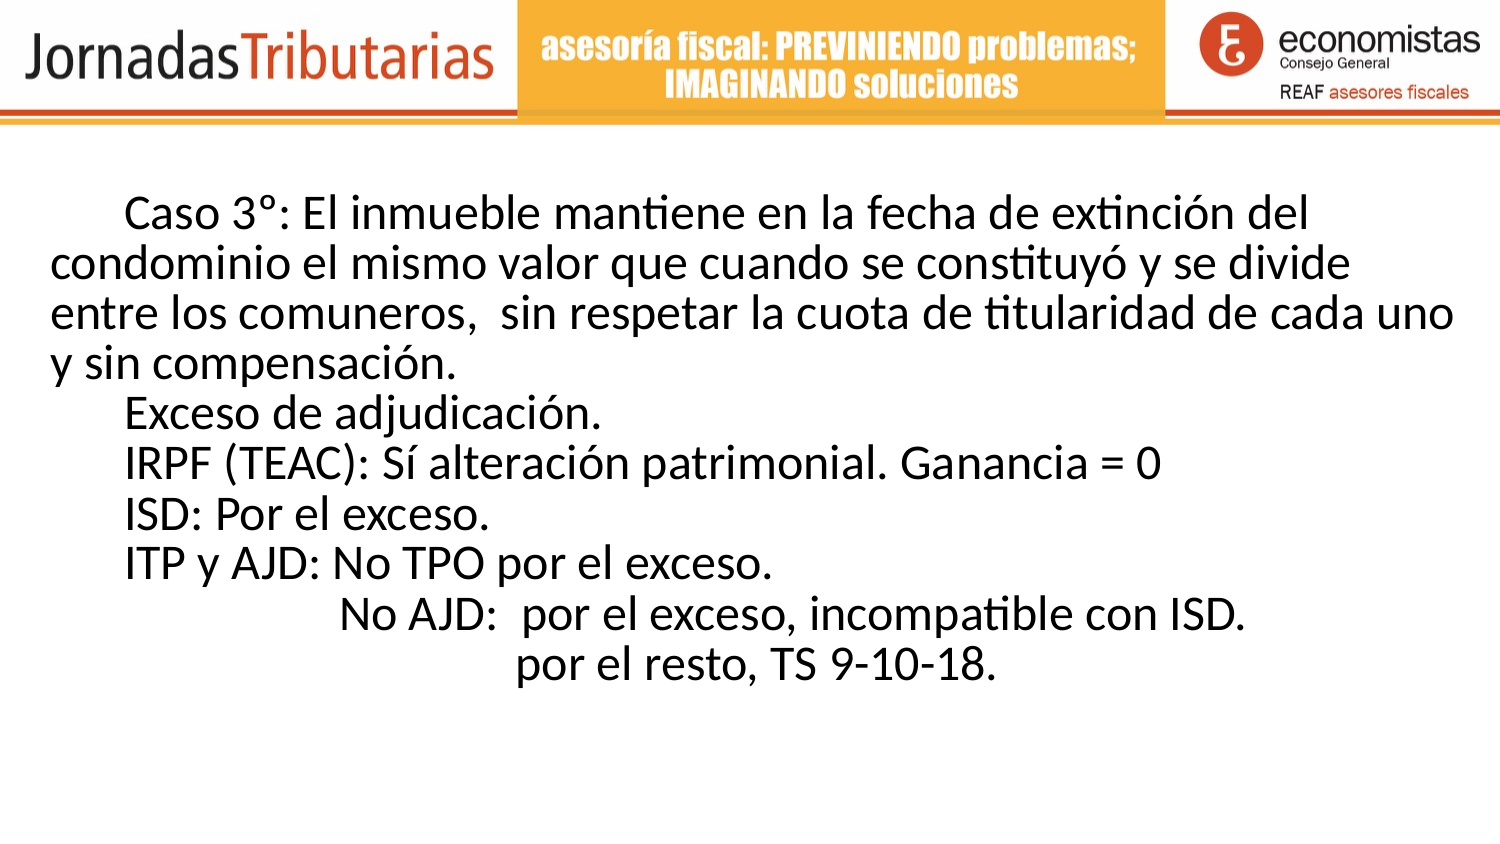

Caso 3º: El inmueble mantiene en la fecha de extinción del condominio el mismo valor que cuando se constituyó y se divide entre los comuneros, sin respetar la cuota de titularidad de cada uno y sin compensación.
	Exceso de adjudicación.
	IRPF (TEAC): Sí alteración patrimonial. Ganancia = 0
	ISD: Por el exceso.
	ITP y AJD: No TPO por el exceso.
			 No AJD: por el exceso, incompatible con ISD.
						 por el resto, TS 9-10-18.